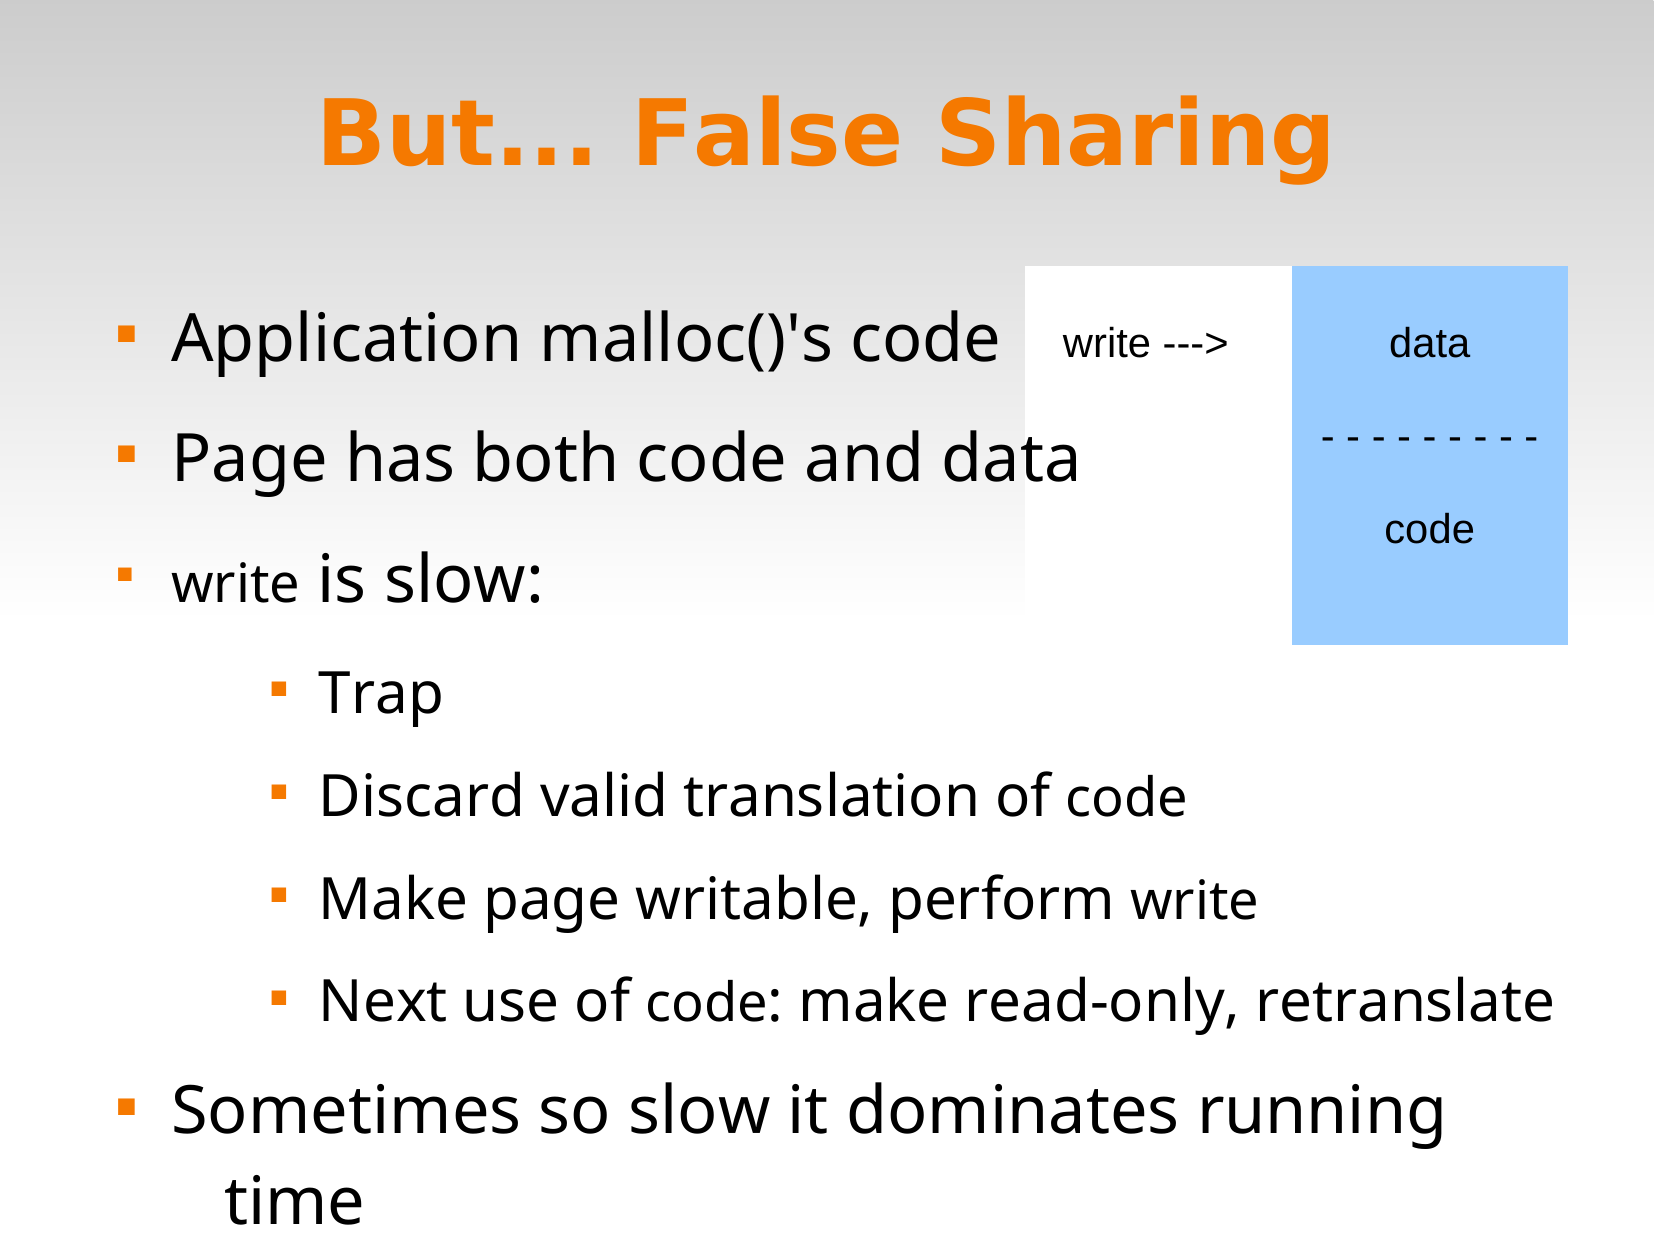

# But... False Sharing
| write ---> | data - - - - - - - - - code |
| --- | --- |
Application malloc()'s code
Page has both code and data
write is slow:
Trap
Discard valid translation of code
Make page writable, perform write
Next use of code: make read-only, retranslate
Sometimes so slow it dominates running time
If code writes data: complicated infinite loop